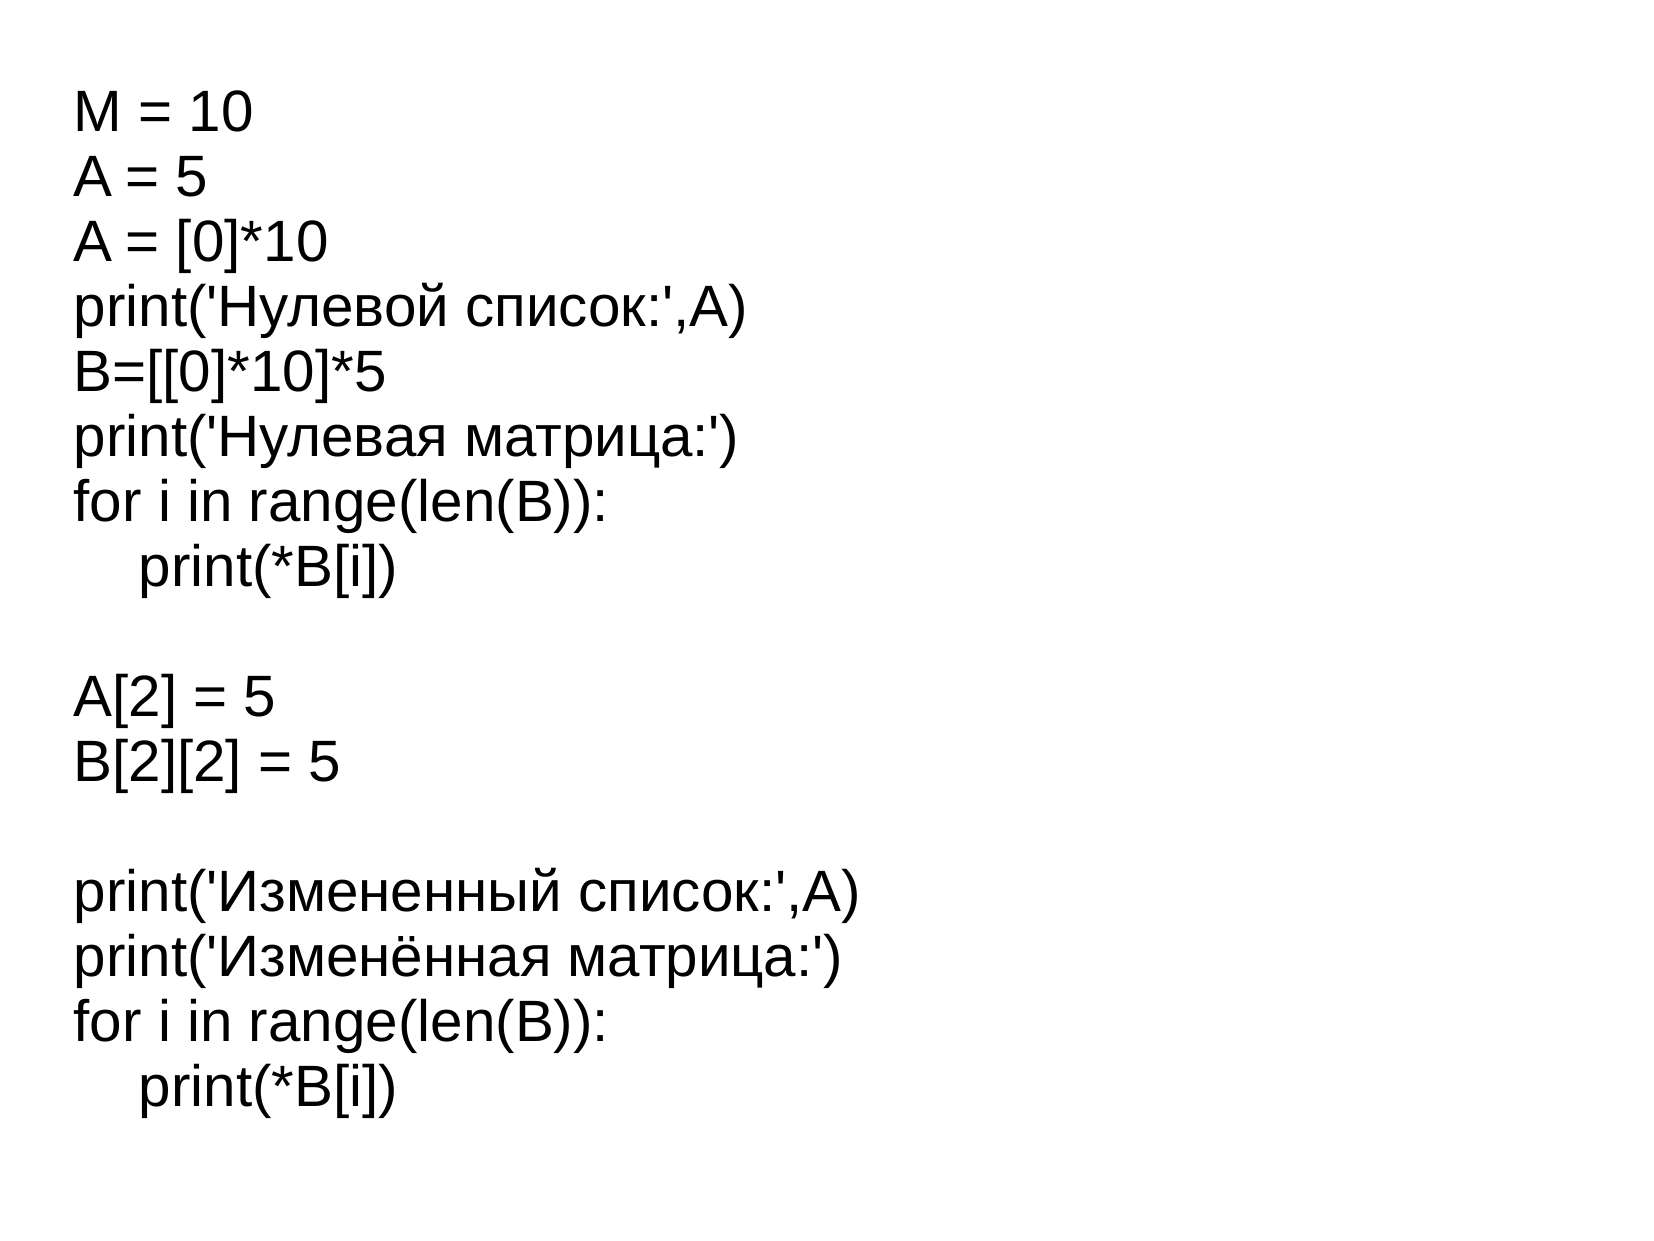

M = 10
A = 5
A = [0]*10
print('Нулевой список:',A)
B=[[0]*10]*5
print('Нулевая матрица:')
for i in range(len(B)):
 print(*B[i])
A[2] = 5
B[2][2] = 5
print('Измененный список:',A)
print('Изменённая матрица:')
for i in range(len(B)):
 print(*B[i])